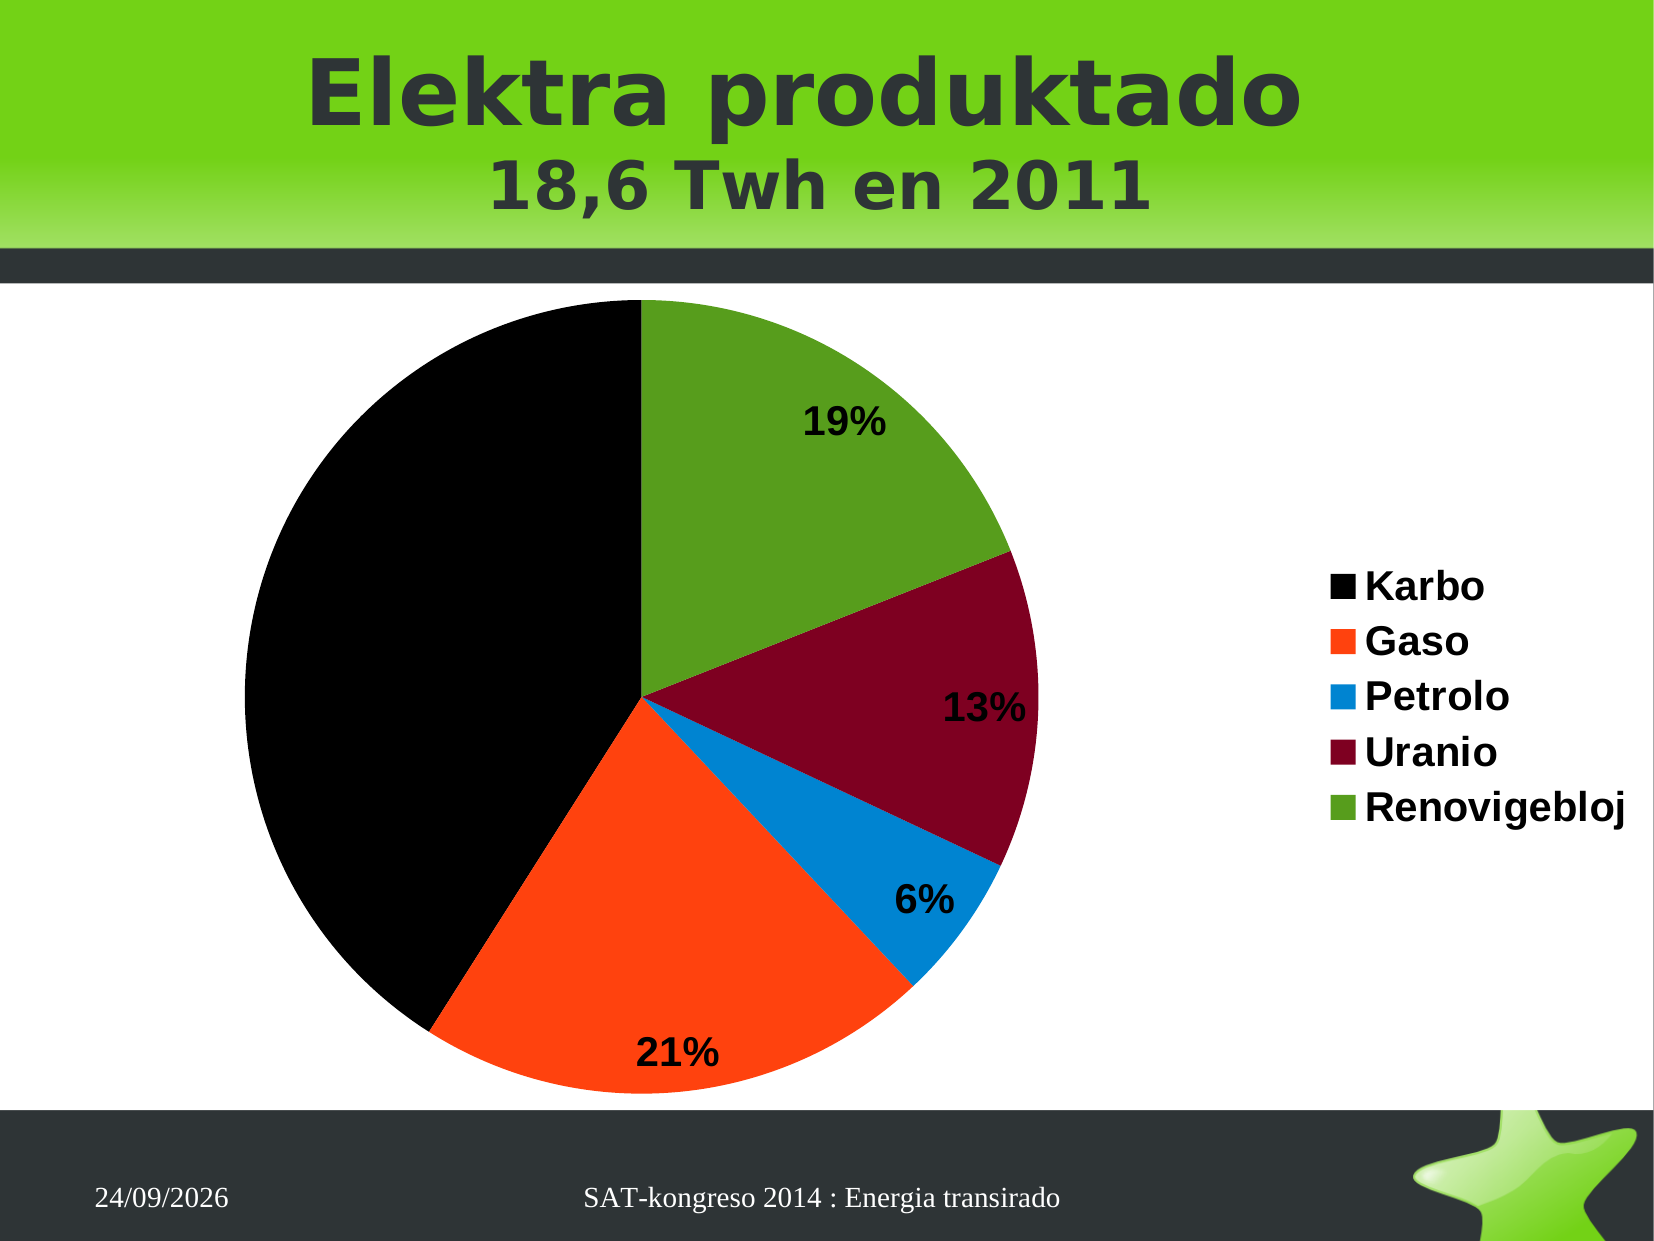

# Elektra produktado 18,6 Twh en 2011
### Chart
| Category | Colonne B |
|---|---|
| Karbo | 0.41 |
| Gaso | 0.21 |
| Petrolo | 0.06 |
| Uranio | 0.13 |
| Renovigebloj | 0.19 |